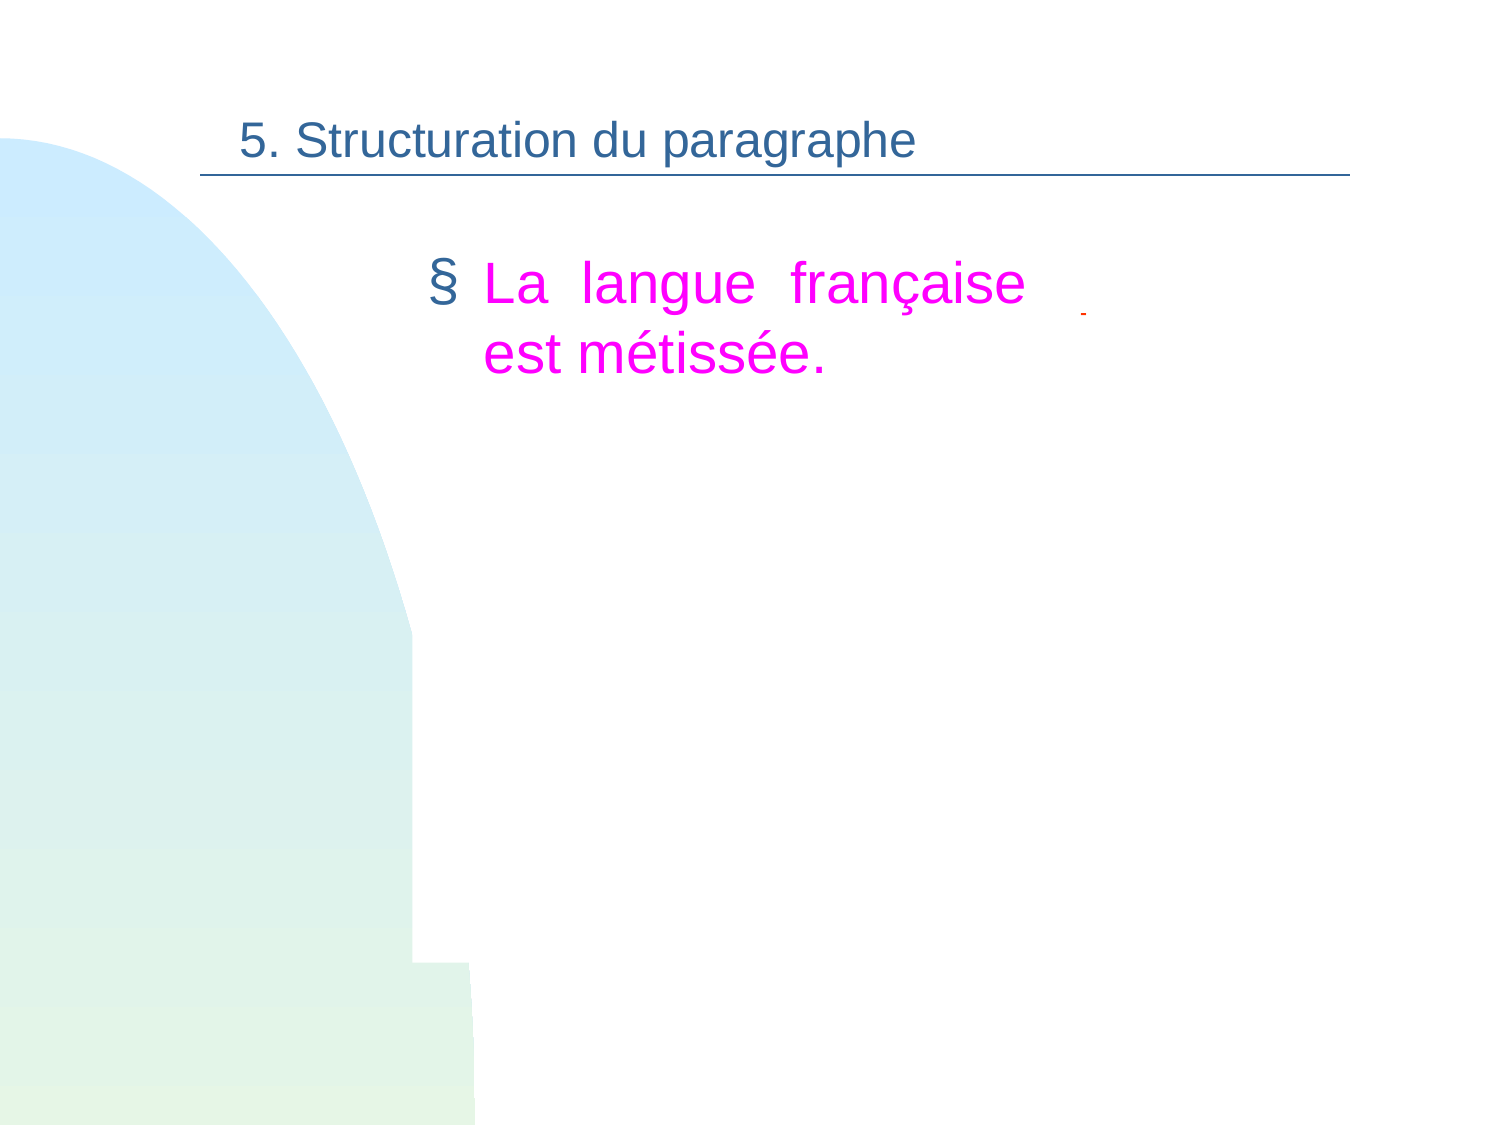

5. Structuration du paragraphe
# La langue française, par ailleurs, est métissée.